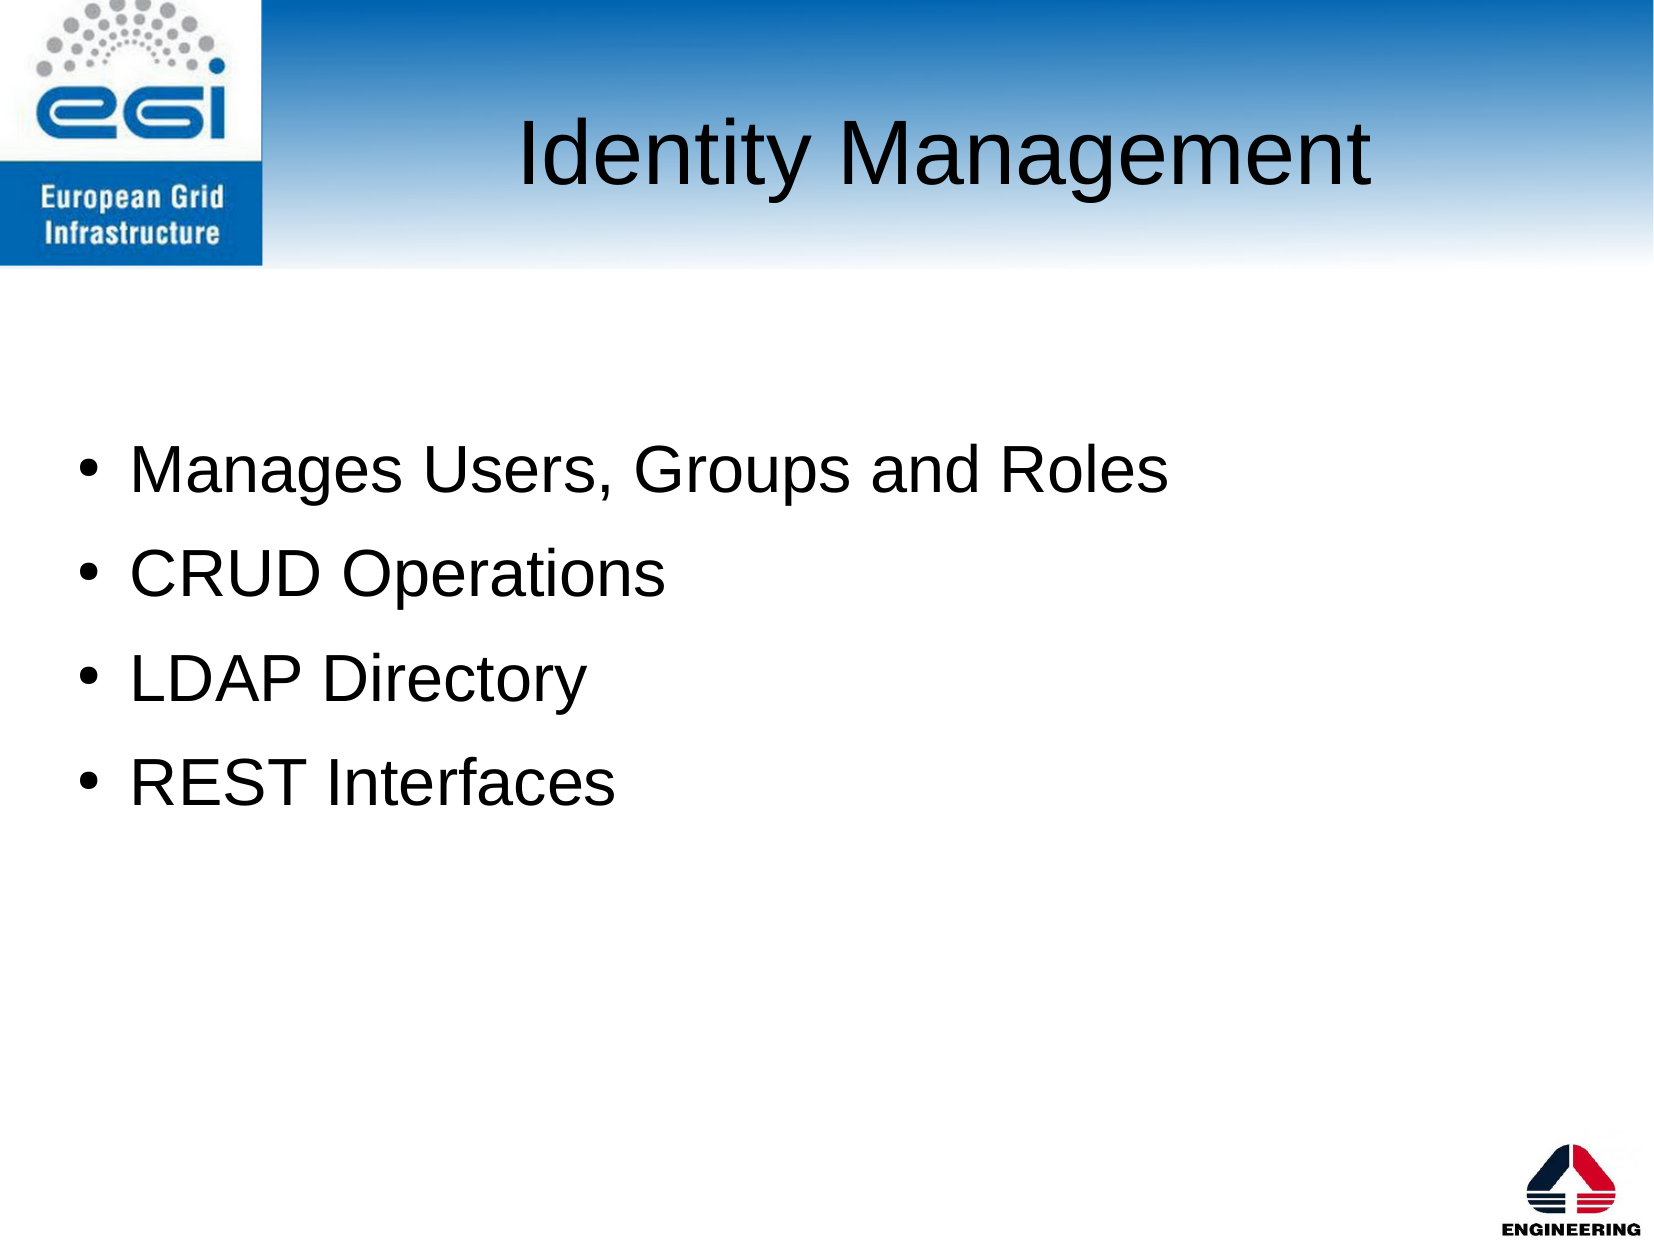

# Identity Management
Manages Users, Groups and Roles
CRUD Operations
LDAP Directory
REST Interfaces